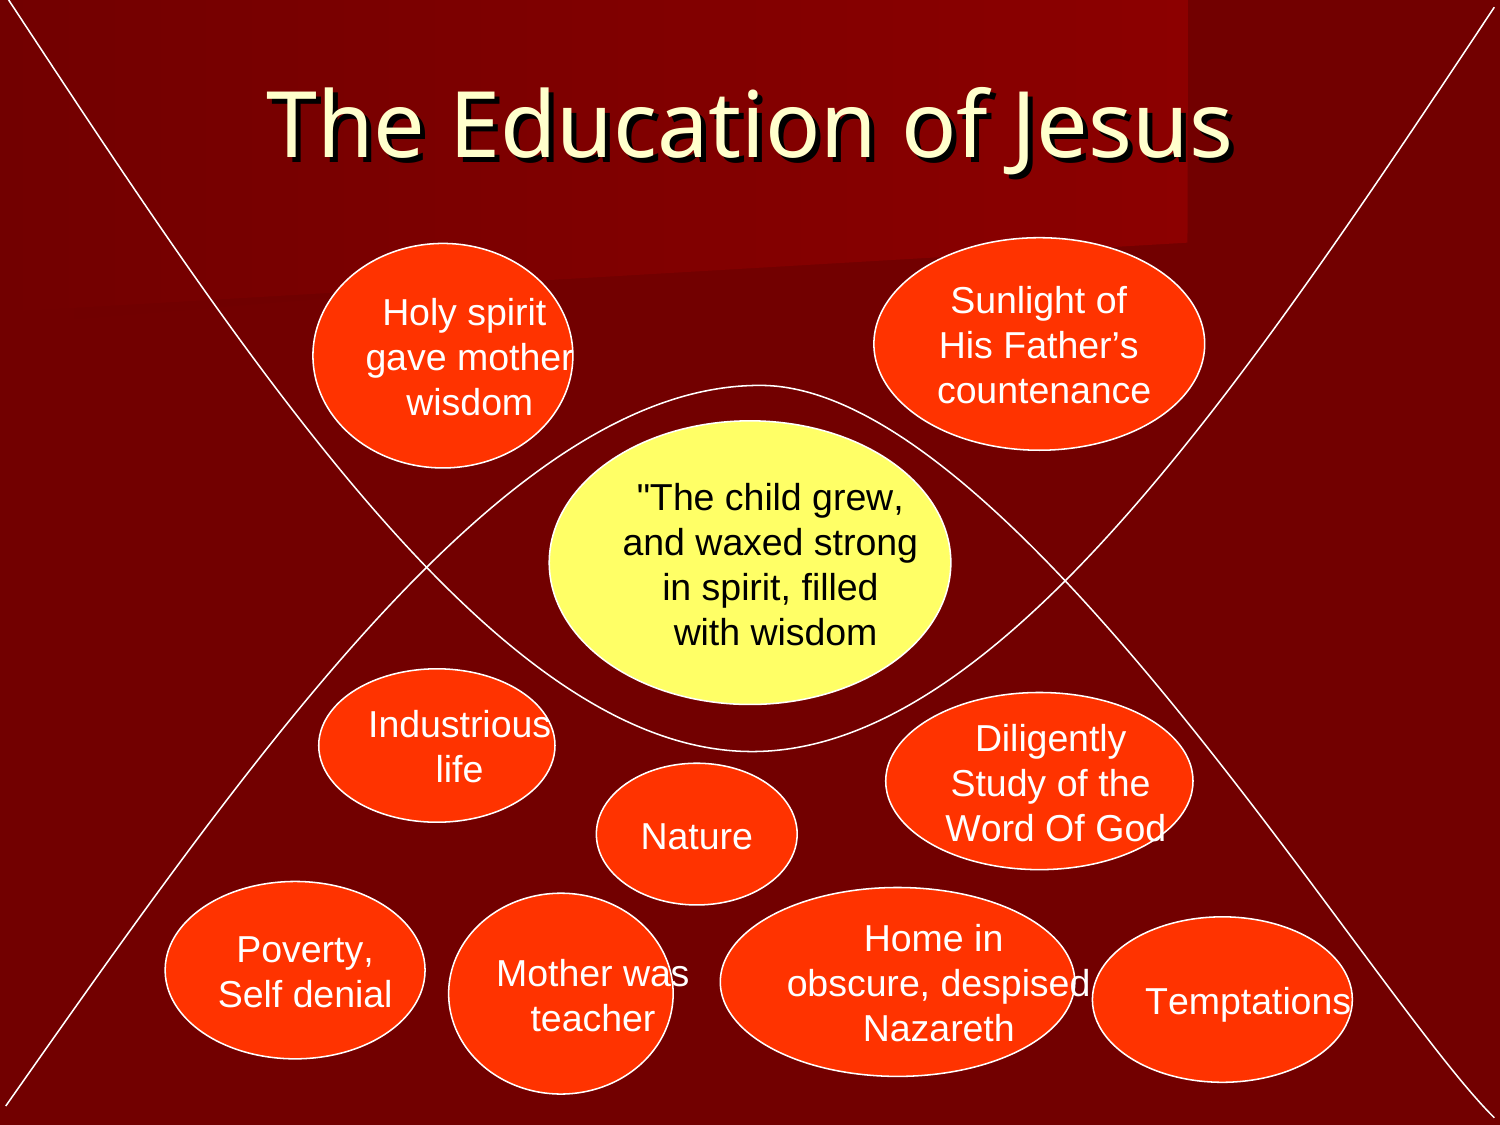

# The Education of Jesus
Sunlight of
His Father’s
countenance
Holy spirit
gave mother
wisdom
"The child grew,
and waxed strong
in spirit, filled
with wisdom
Industrious
life
Diligently
Study of the
Word Of God
Nature
Poverty,
Self denial
Home in
obscure, despised
Nazareth
Mother was
teacher
Temptations